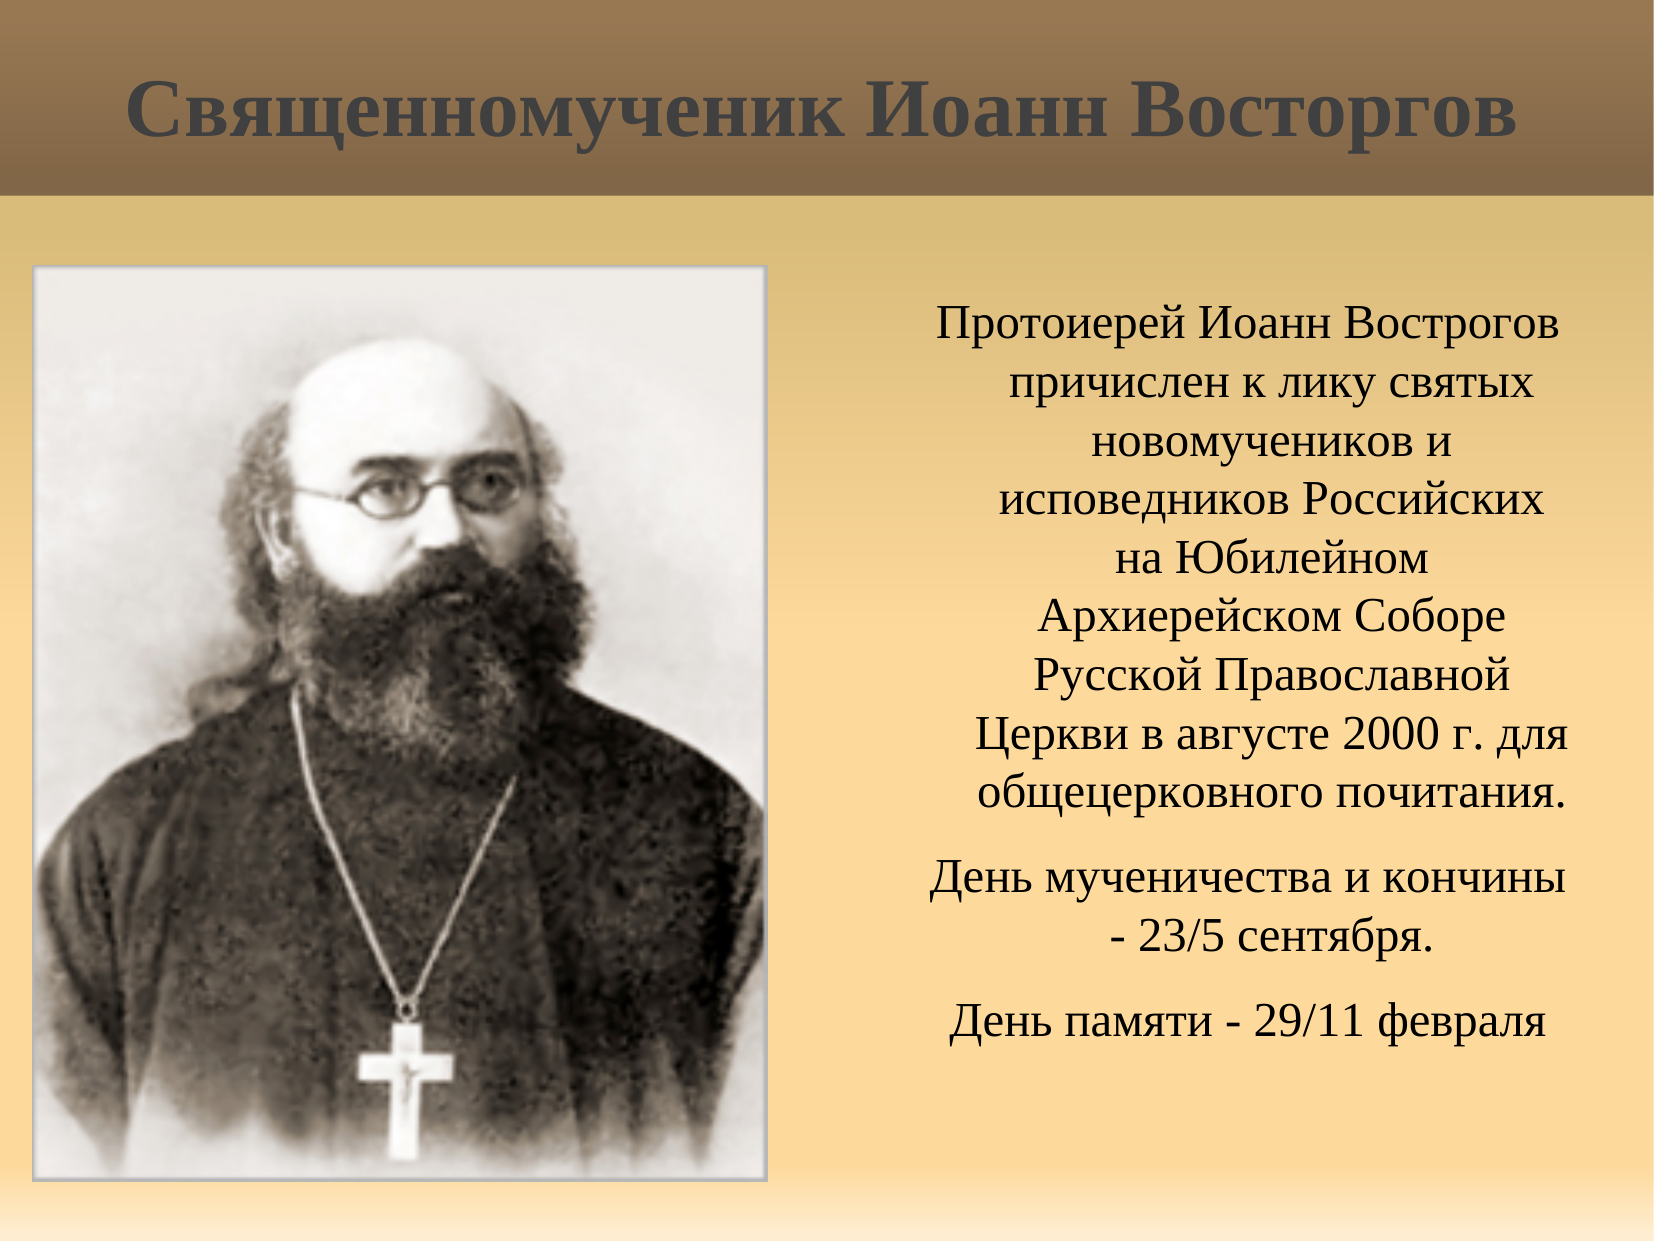

# Священномученик Иоанн Восторгов
Протоиерей Иоанн Вострогов причислен к лику святых новомучеников и исповедников Российских на Юбилейном Архиерейском Соборе Русской Православной Церкви в августе 2000 г. для общецерковного почитания.
День мученичества и кончины - 23/5 сентября.
День памяти - 29/11 февраля